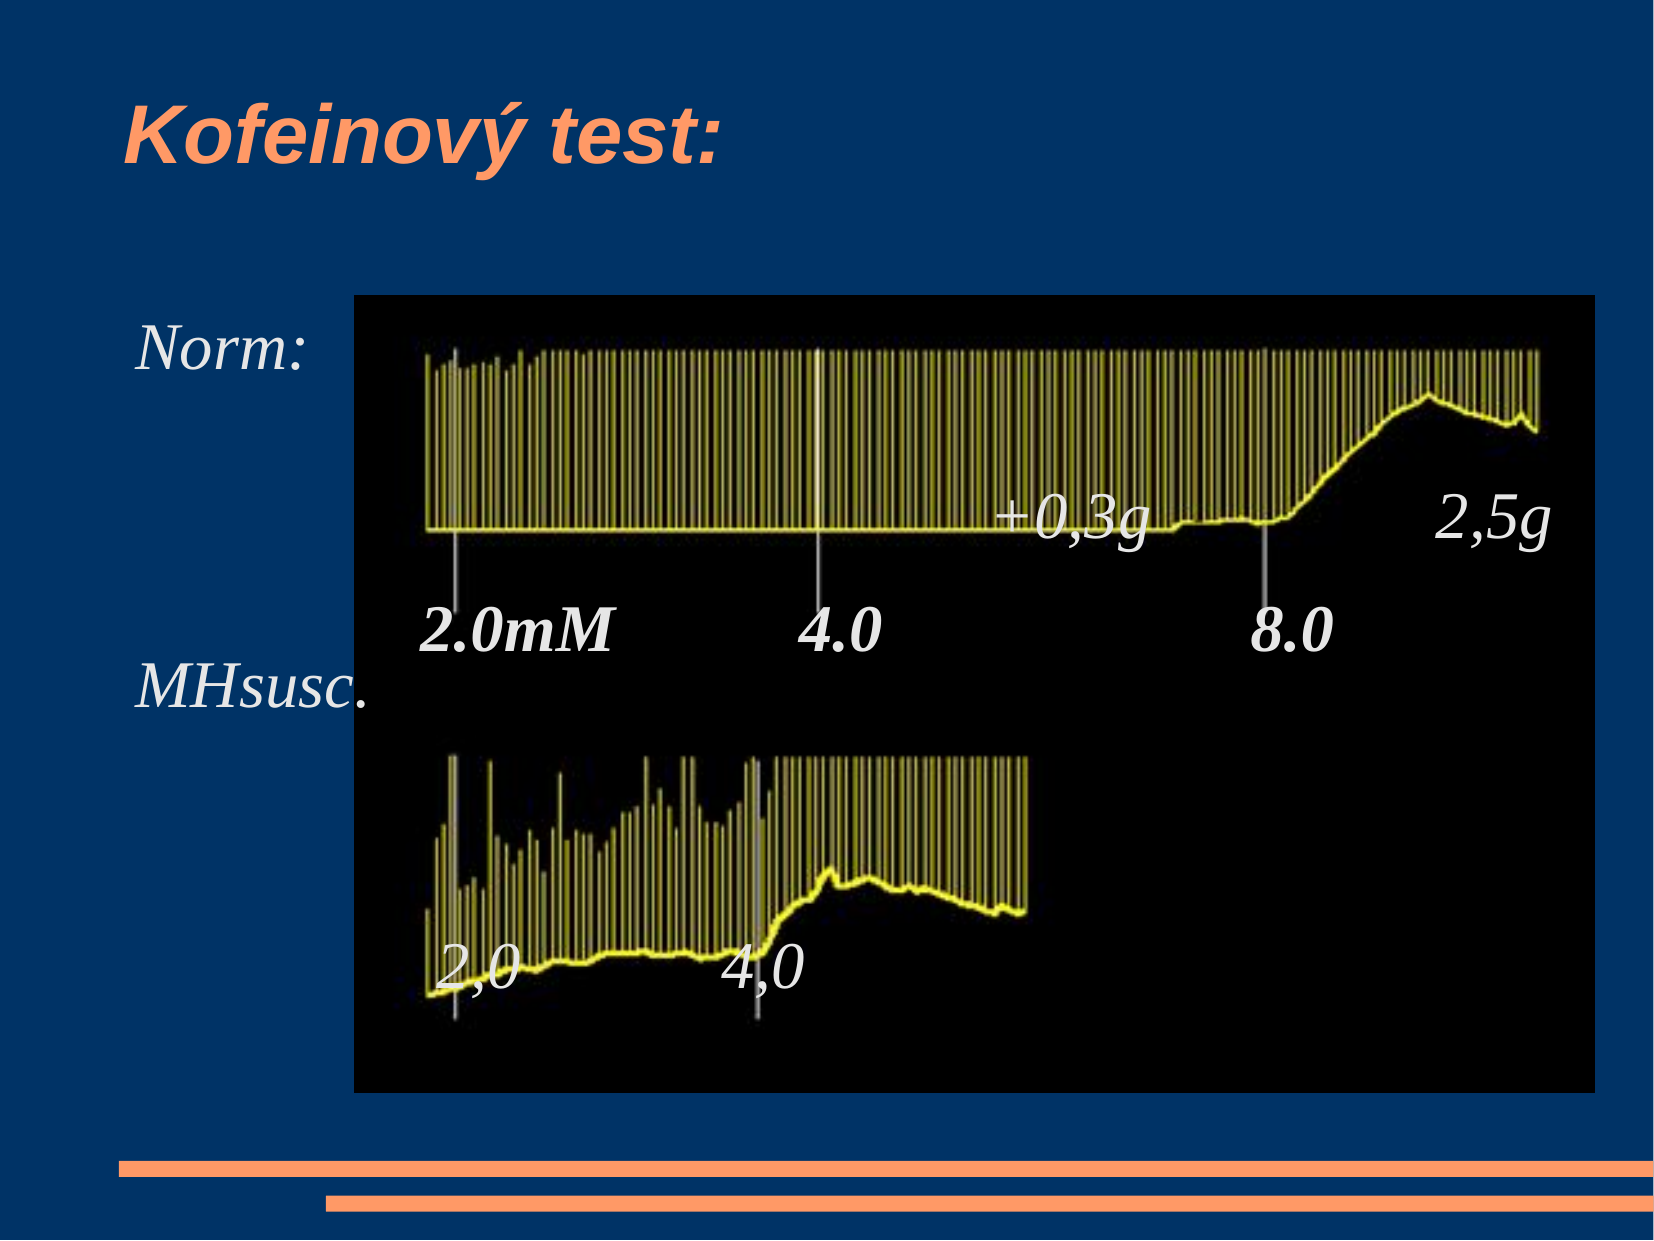

# Kofeinový test:
Norm:
 +0,3g 2,5g
 2.0mM 4.0 8.0
MHsusc.
 2,0 4,0